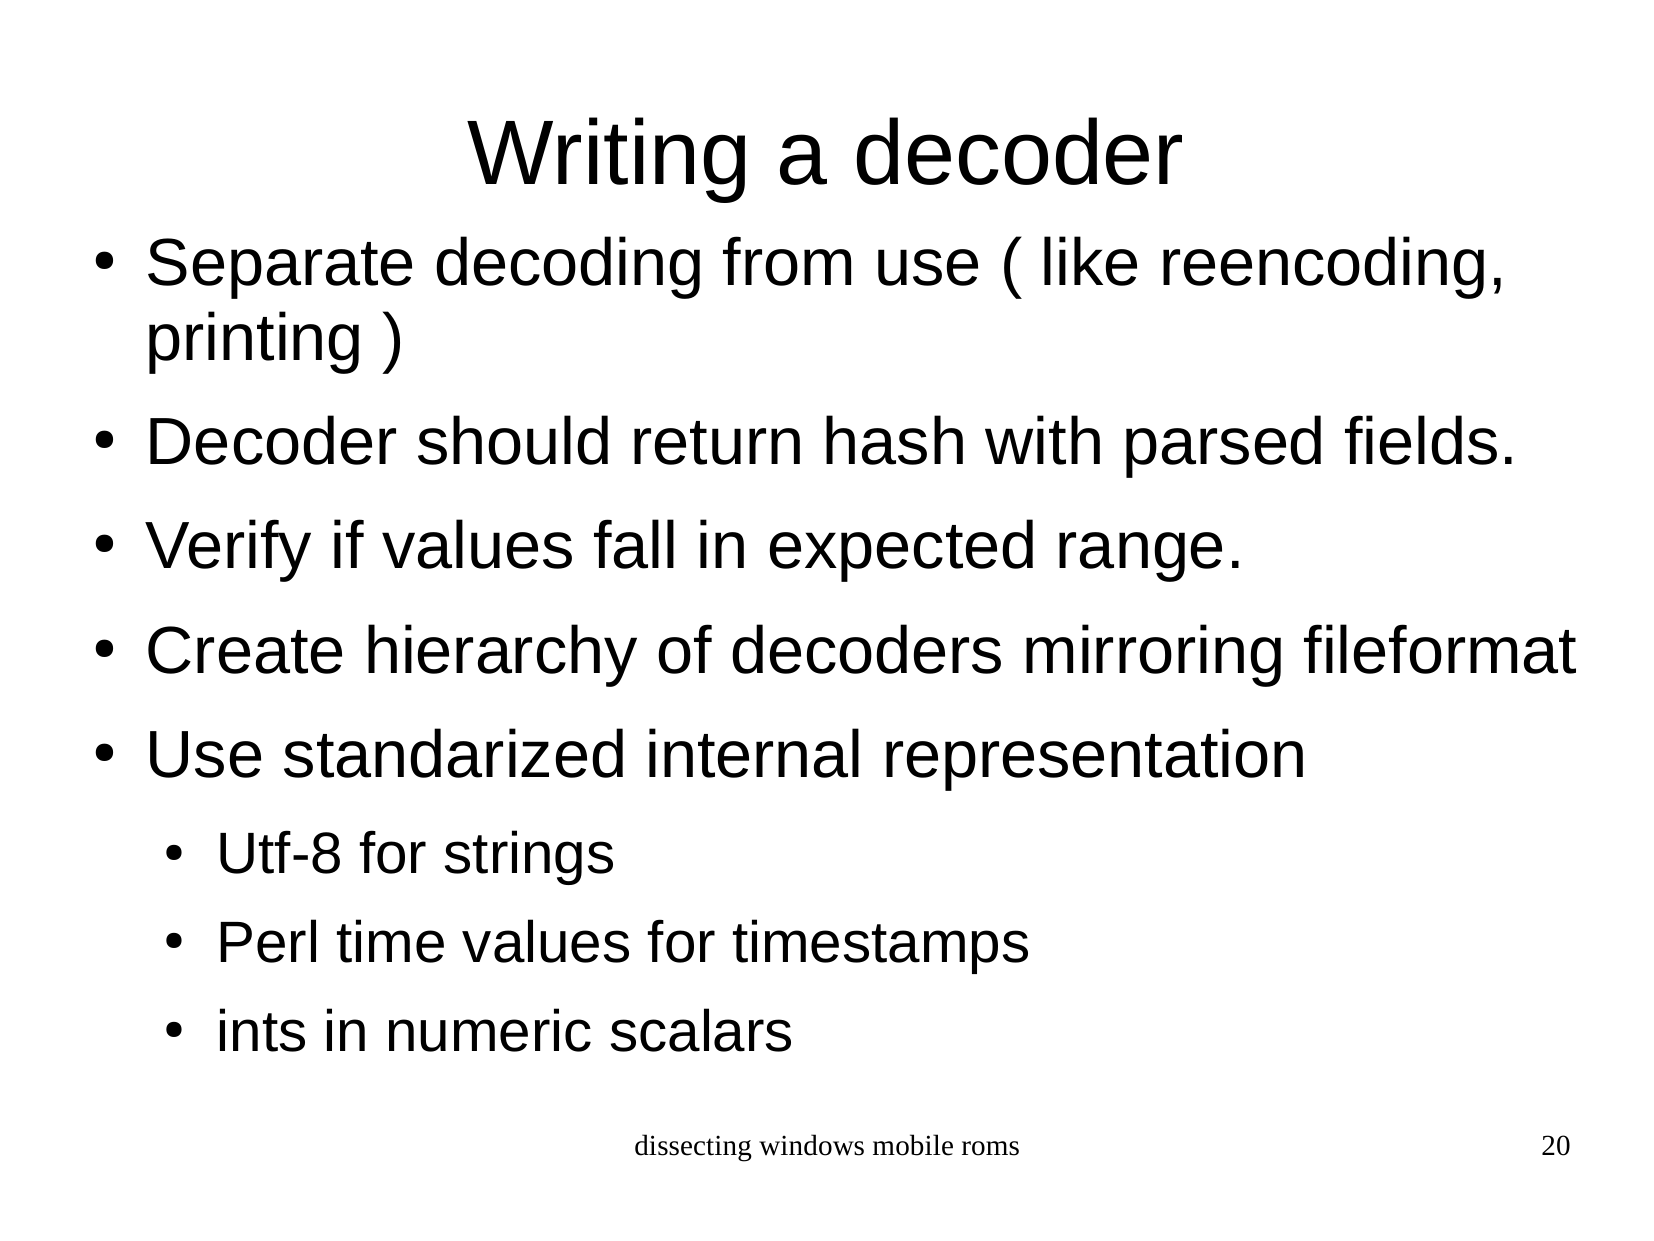

# Writing a decoder
Separate decoding from use ( like reencoding, printing )
Decoder should return hash with parsed fields.
Verify if values fall in expected range.
Create hierarchy of decoders mirroring fileformat
Use standarized internal representation
Utf-8 for strings
Perl time values for timestamps
ints in numeric scalars
dissecting windows mobile roms
20